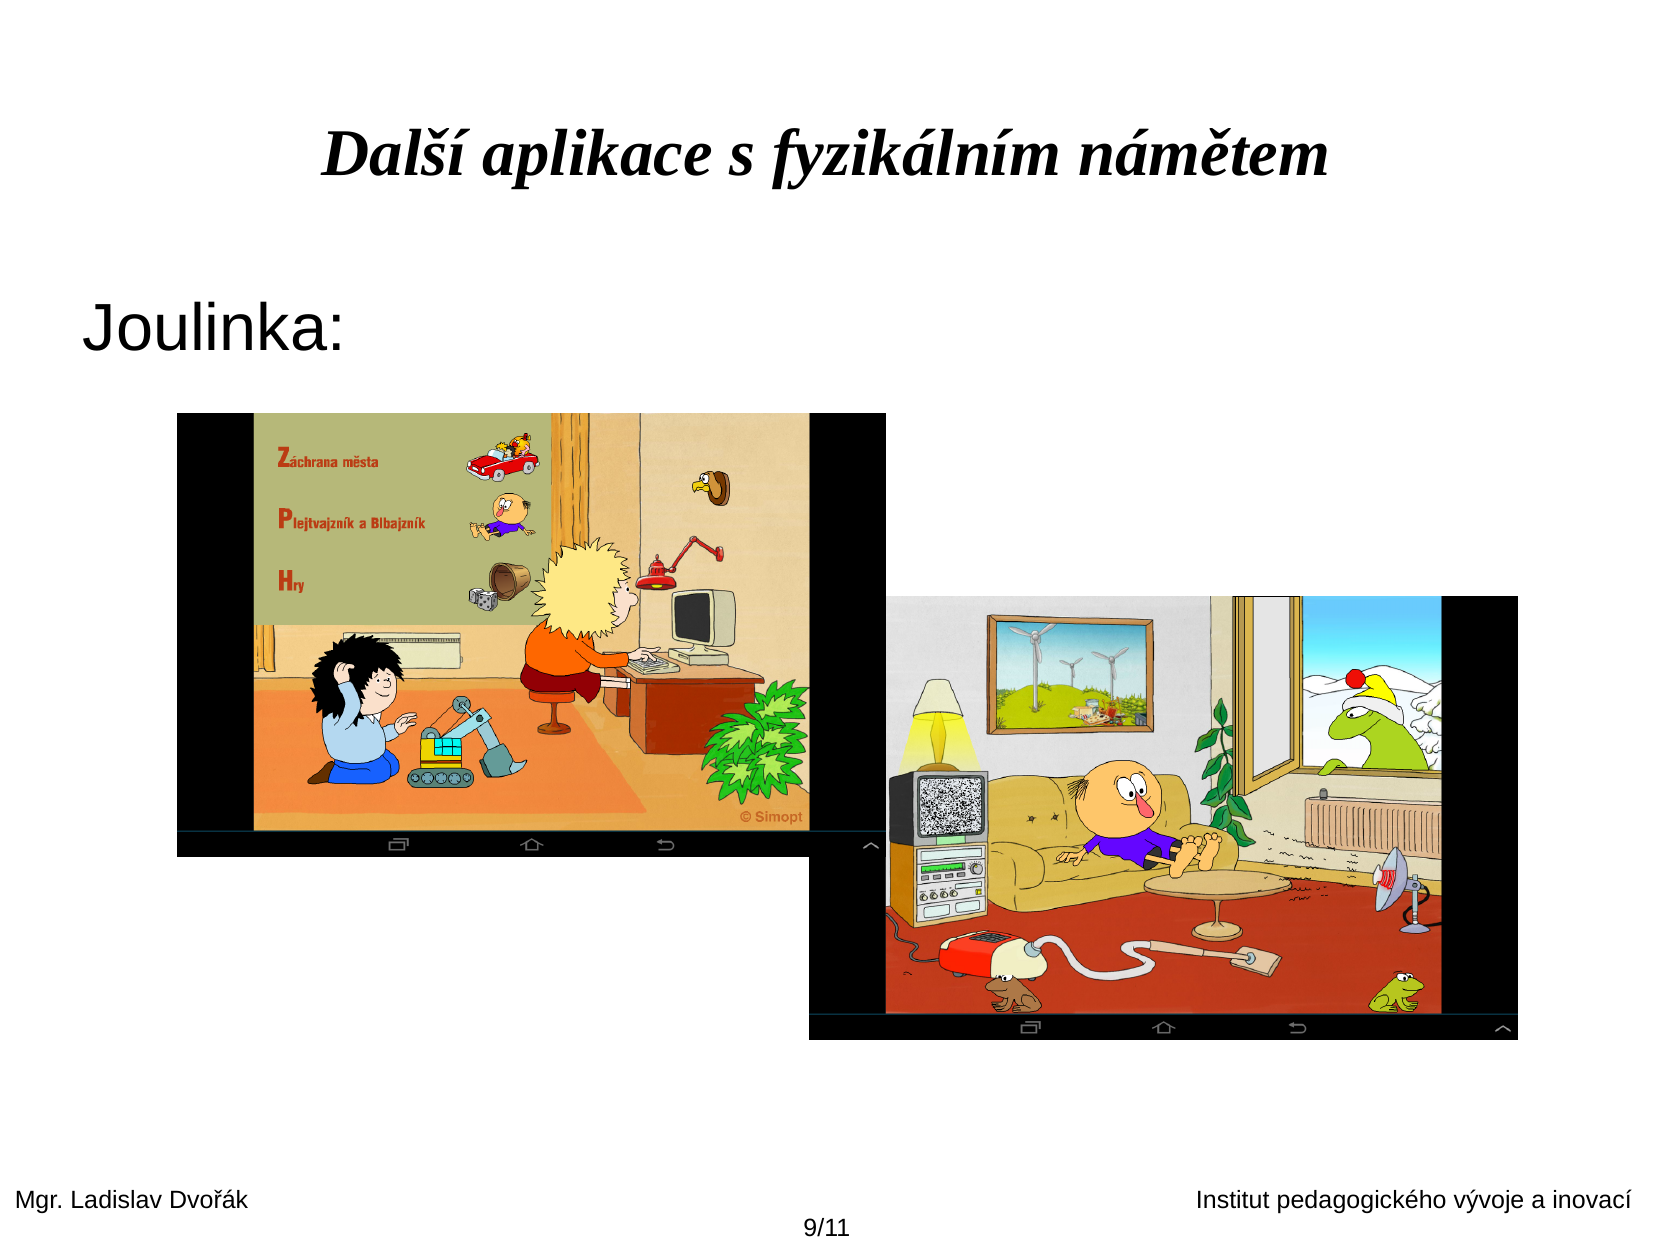

# Další aplikace s fyzikálním námětem
Joulinka:
Mgr. Ladislav Dvořák													Institut pedagogického vývoje a inovací